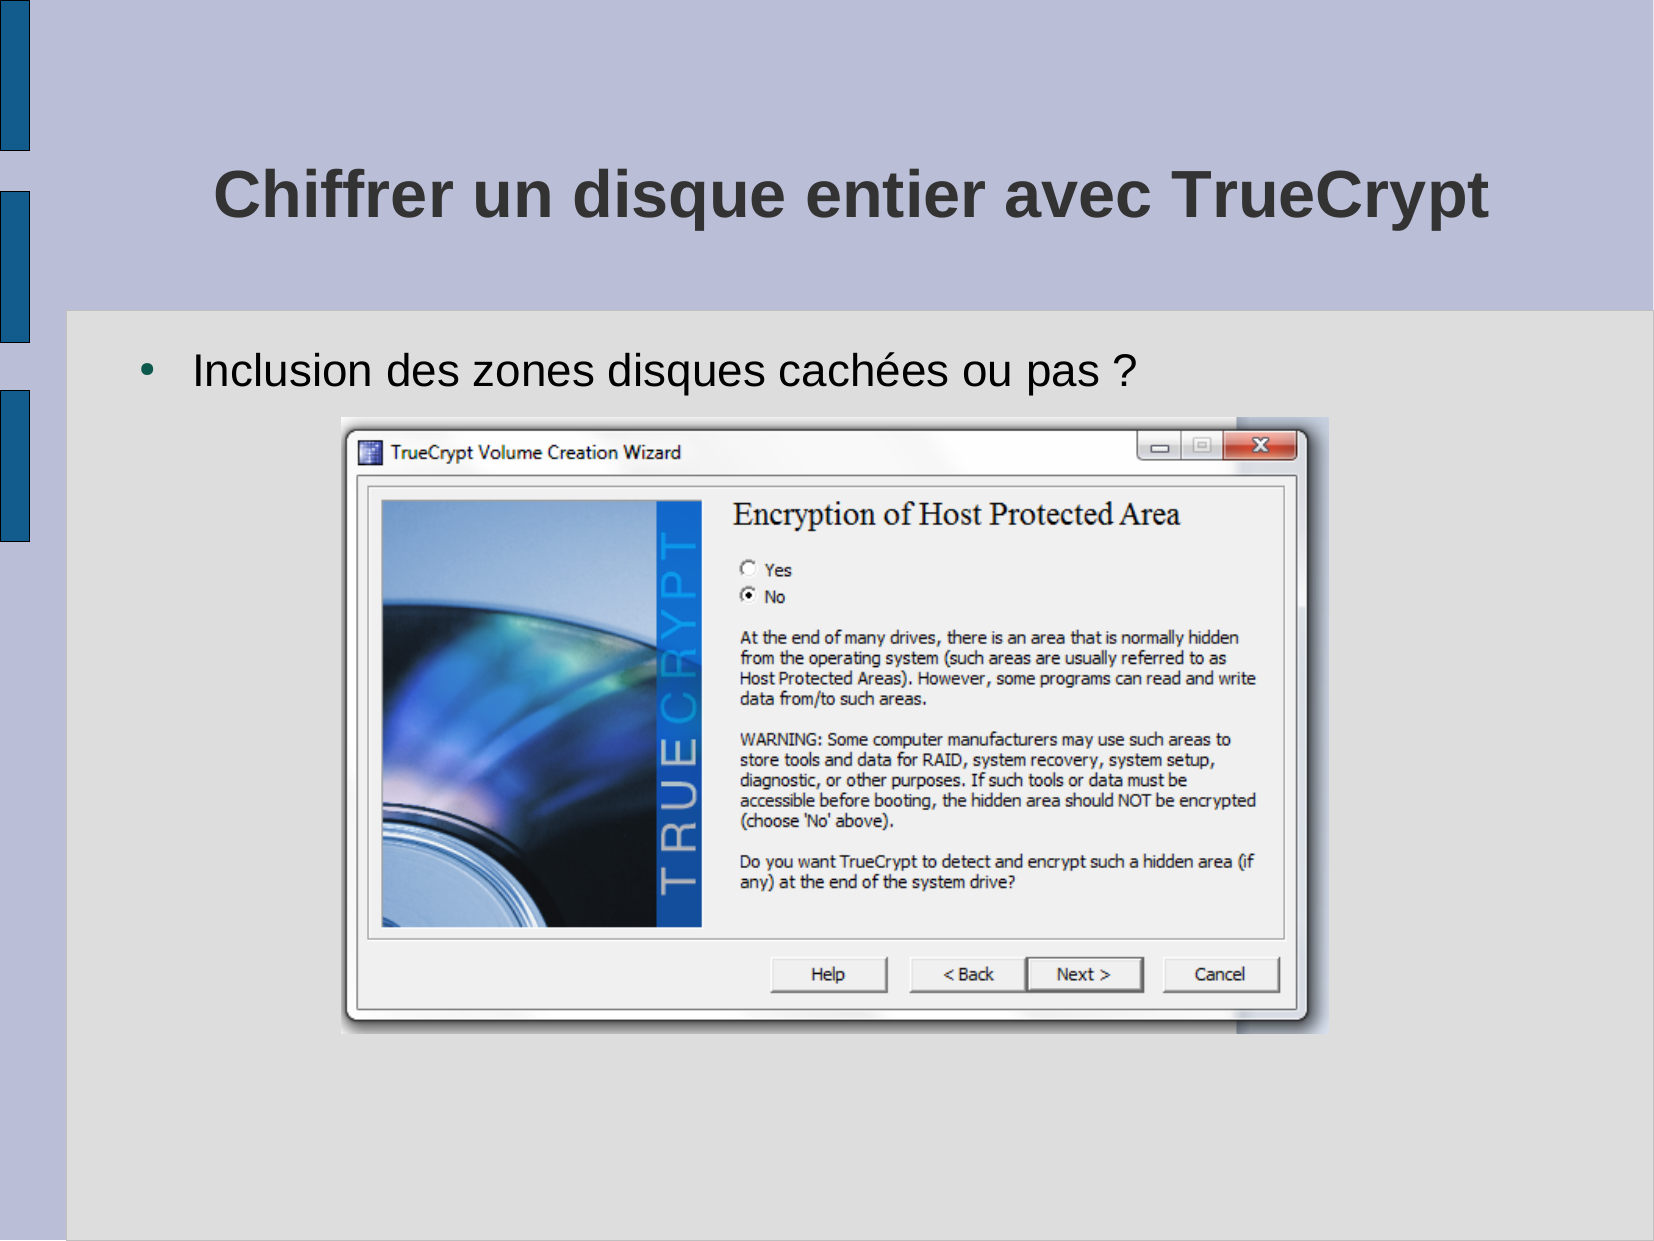

# Chiffrer un disque entier avec TrueCrypt
Inclusion des zones disques cachées ou pas ?